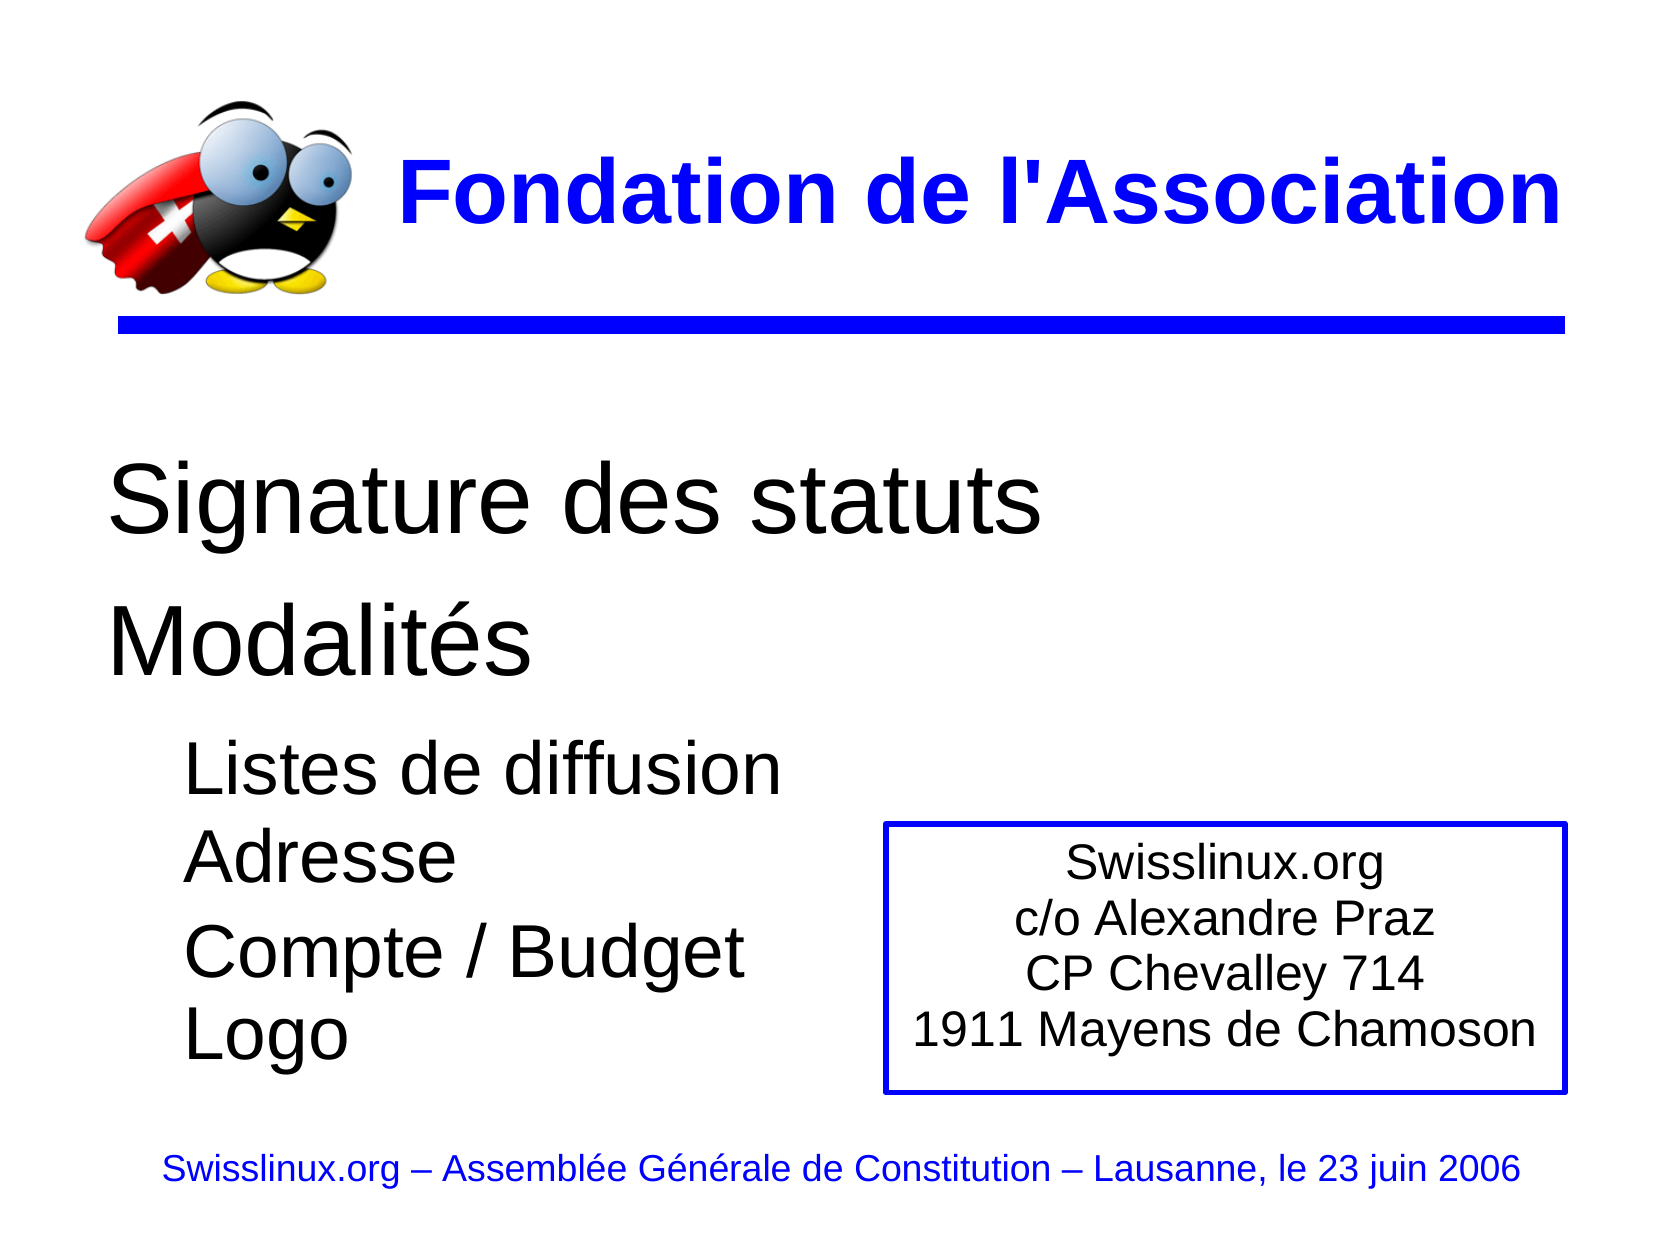

# Fondation de l'Association
Signature des statuts
Modalités
Listes de diffusion
Adresse
Swisslinux.org
c/o Alexandre Praz
CP Chevalley 714
1911 Mayens de Chamoson
Compte / Budget
Logo
Swisslinux.org – Assemblée Générale de Constitution – Lausanne, le 23 juin 2006